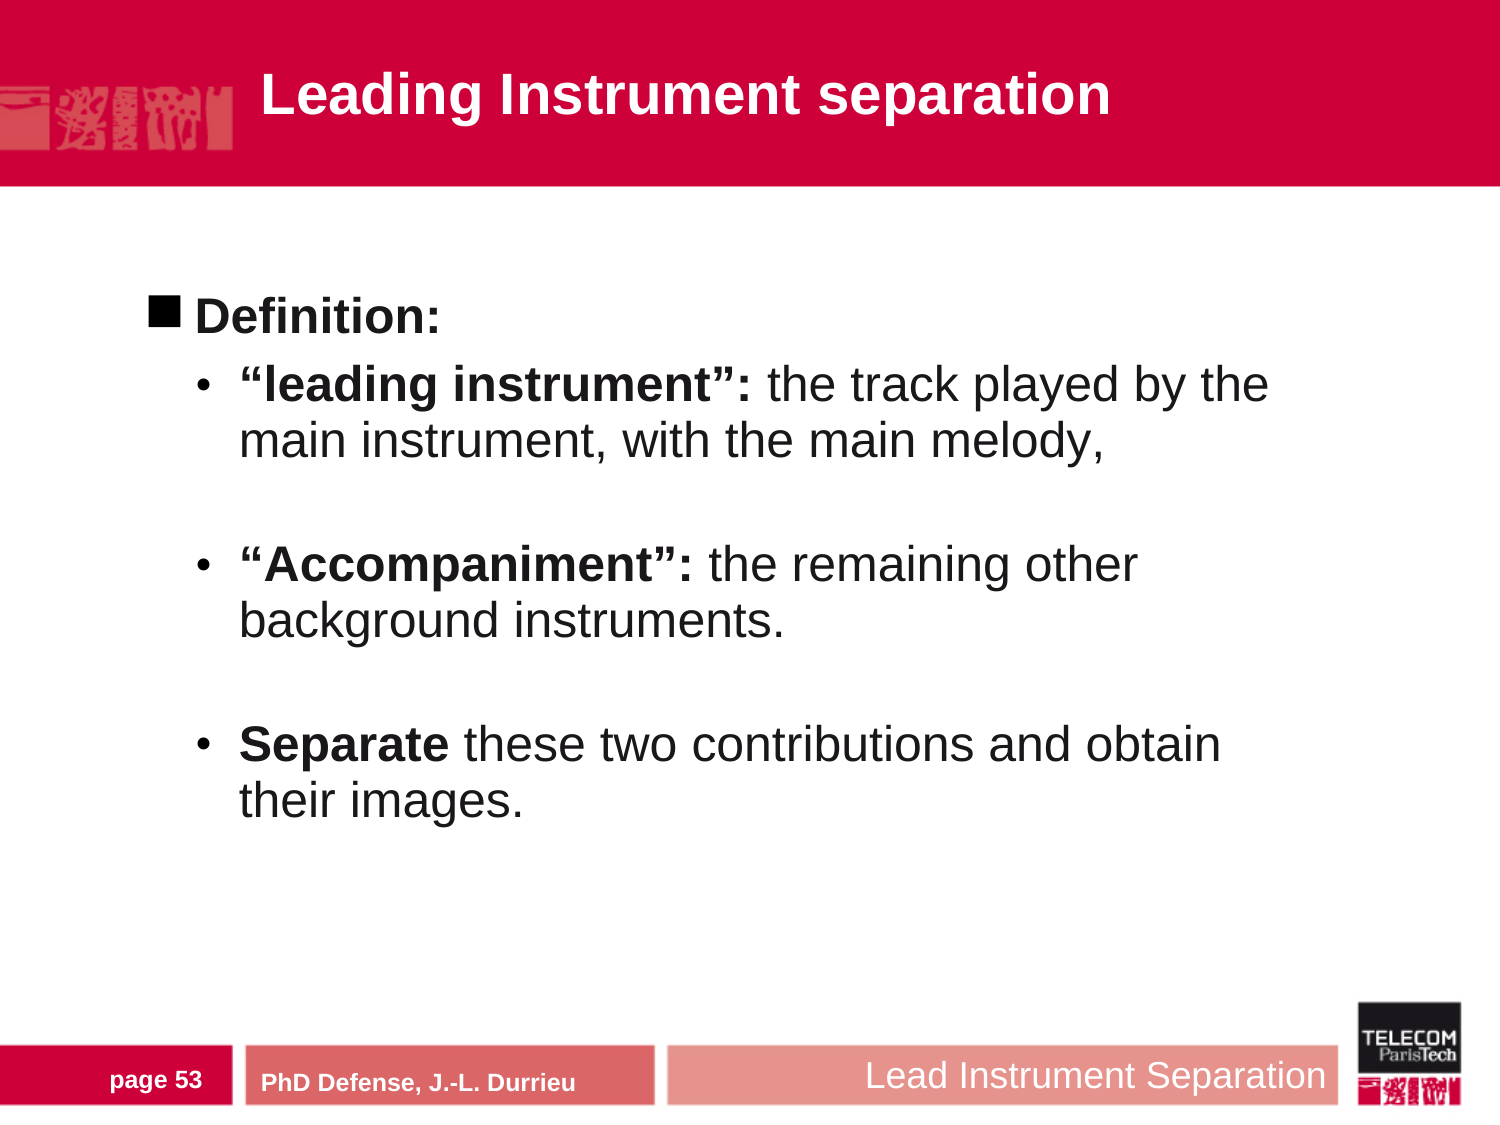

# Leading Instrument separation
Definition:
“leading instrument”: the track played by the main instrument, with the main melody,
“Accompaniment”: the remaining other background instruments.
Separate these two contributions and obtain their images.
Lead Instrument Separation
53